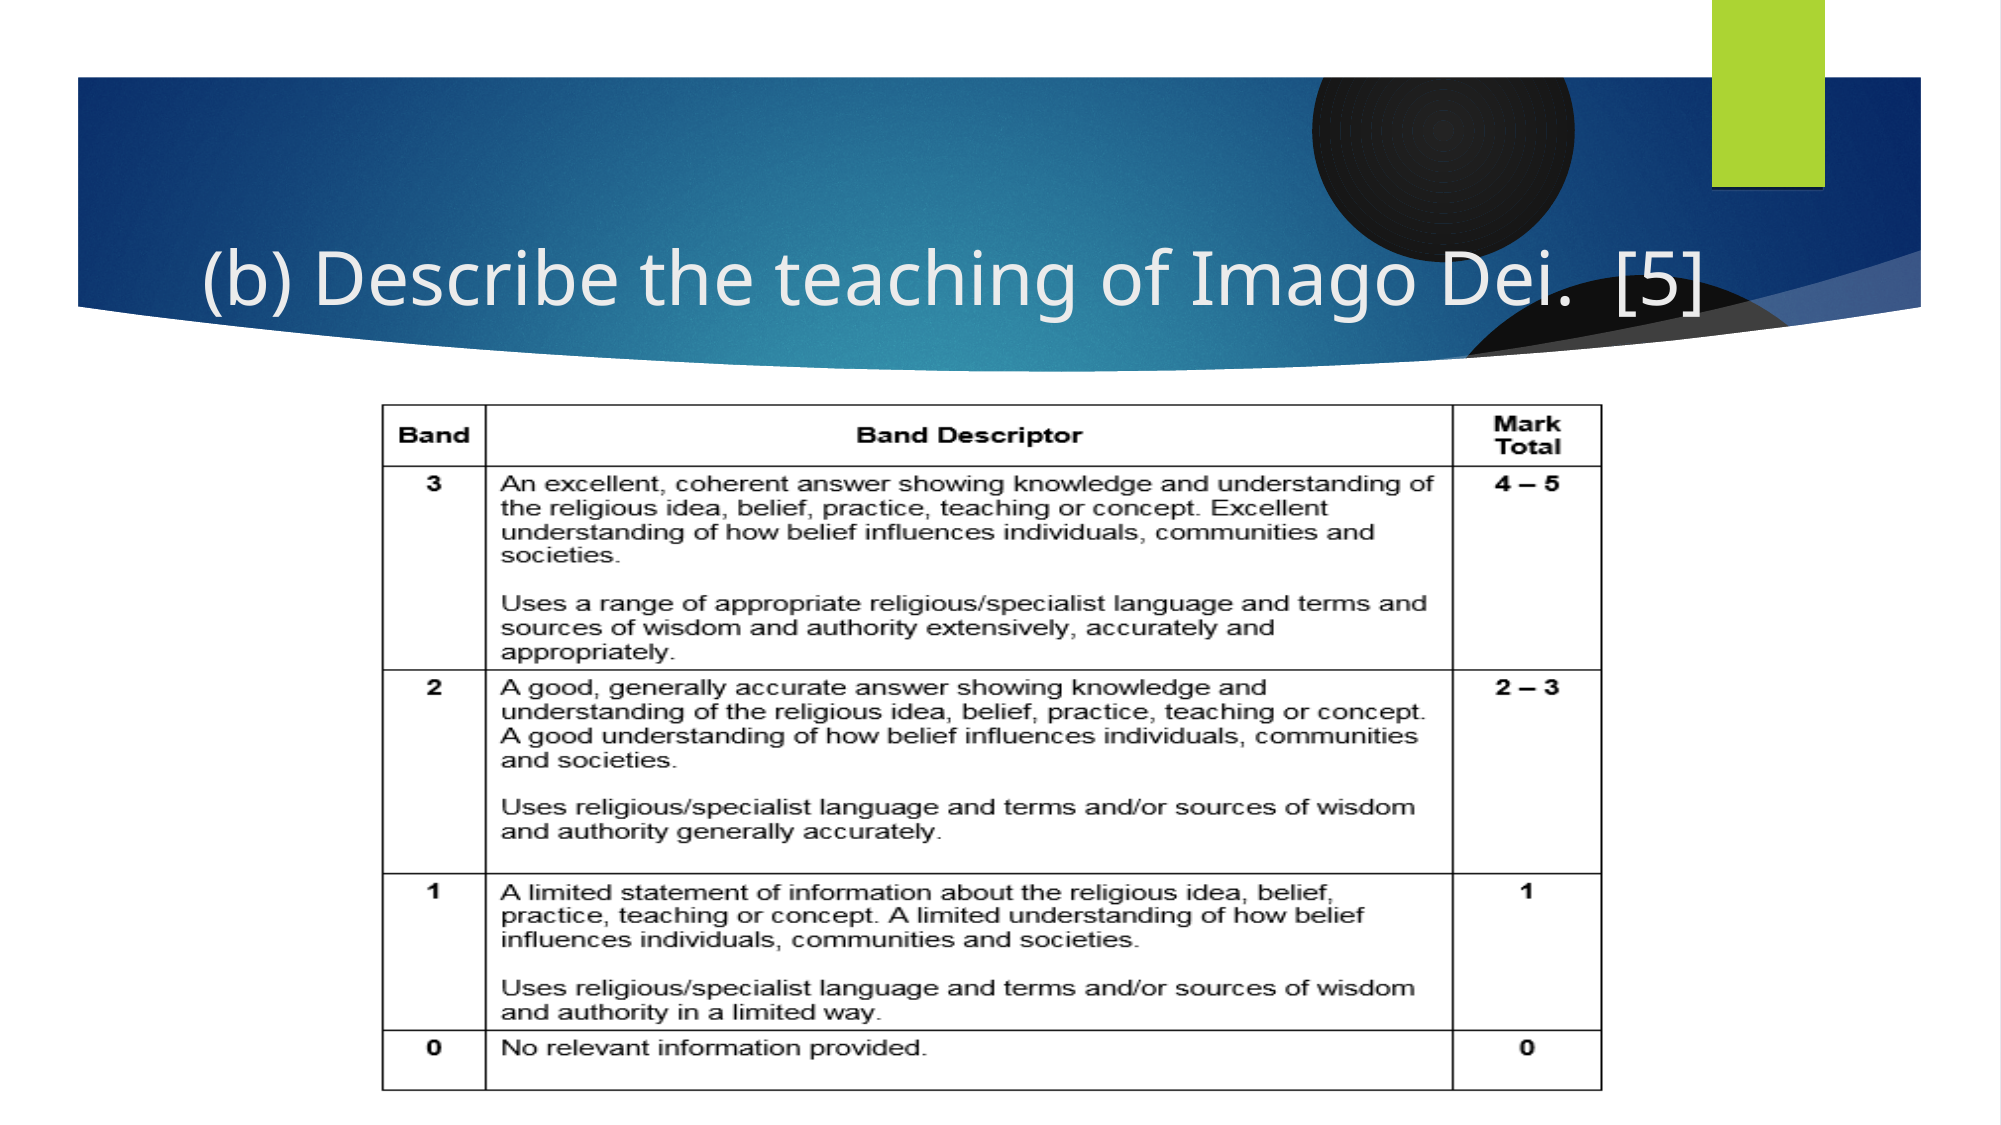

# (b) Describe the teaching of Imago Dei. [5]